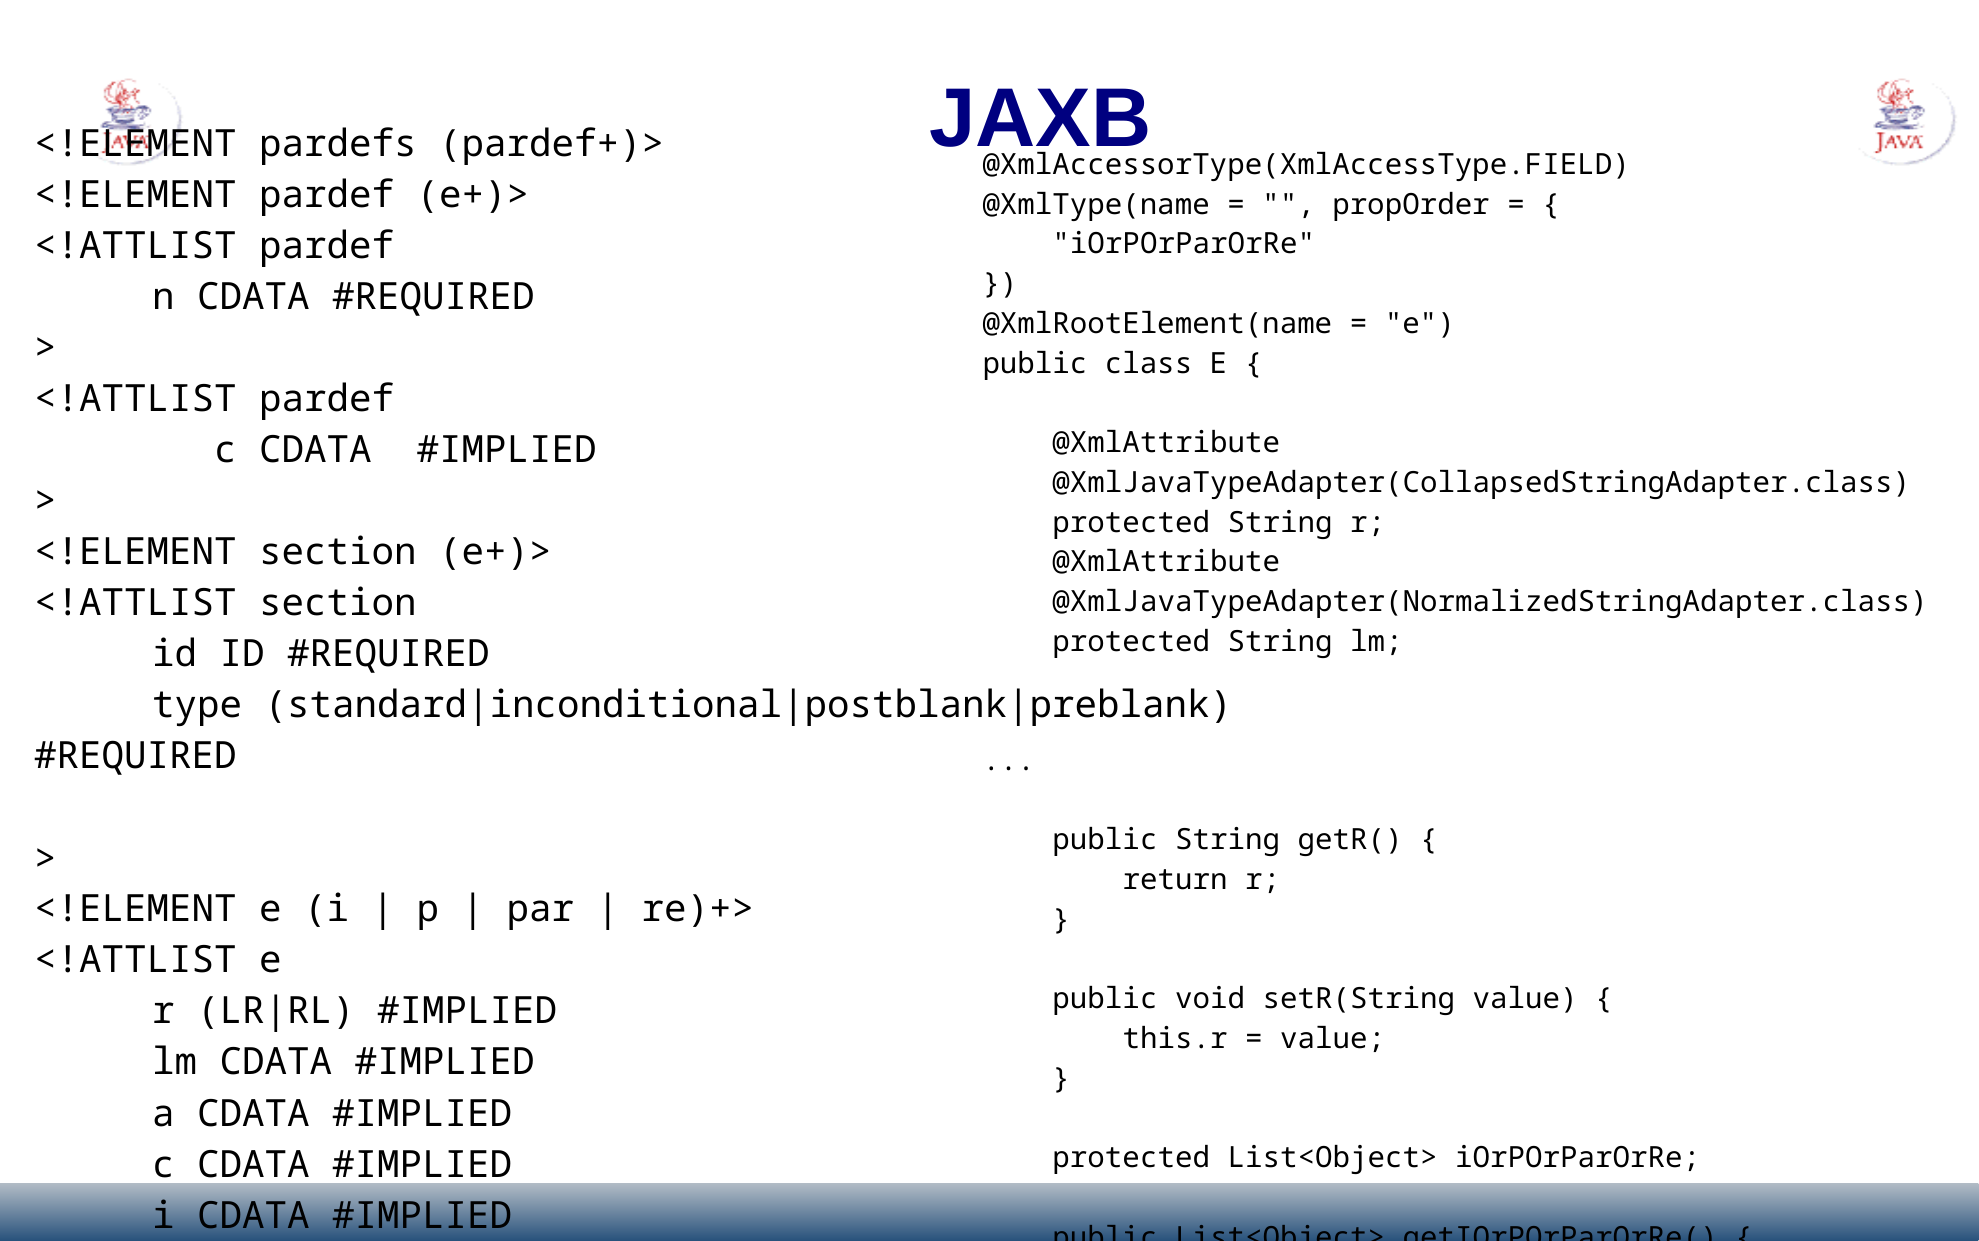

# JAXB
<!ELEMENT pardefs (pardef+)>
<!ELEMENT pardef (e+)>
<!ATTLIST pardef
	n CDATA #REQUIRED
>
<!ATTLIST pardef
 c CDATA #IMPLIED
>
<!ELEMENT section (e+)>
<!ATTLIST section
	id ID #REQUIRED
	type (standard|inconditional|postblank|preblank) #REQUIRED
>
<!ELEMENT e (i | p | par | re)+>
<!ATTLIST e
	r (LR|RL) #IMPLIED
	lm CDATA #IMPLIED
	a CDATA #IMPLIED
	c CDATA #IMPLIED
	i CDATA #IMPLIED
	slr CDATA #IMPLIED
	srl CDATA #IMPLIED
>
@XmlAccessorType(XmlAccessType.FIELD)
@XmlType(name = "", propOrder = {
 "iOrPOrParOrRe"
})
@XmlRootElement(name = "e")
public class E {
 @XmlAttribute
 @XmlJavaTypeAdapter(CollapsedStringAdapter.class)
 protected String r;
 @XmlAttribute
 @XmlJavaTypeAdapter(NormalizedStringAdapter.class)
 protected String lm;
...
 public String getR() {
 return r;
 }
 public void setR(String value) {
 this.r = value;
 }
 protected List<Object> iOrPOrParOrRe;
 public List<Object> getIOrPOrParOrRe() {
 if (iOrPOrParOrRe == null) {
 iOrPOrParOrRe = new ArrayList<Object>();
 }
 return this.iOrPOrParOrRe;
 }
...